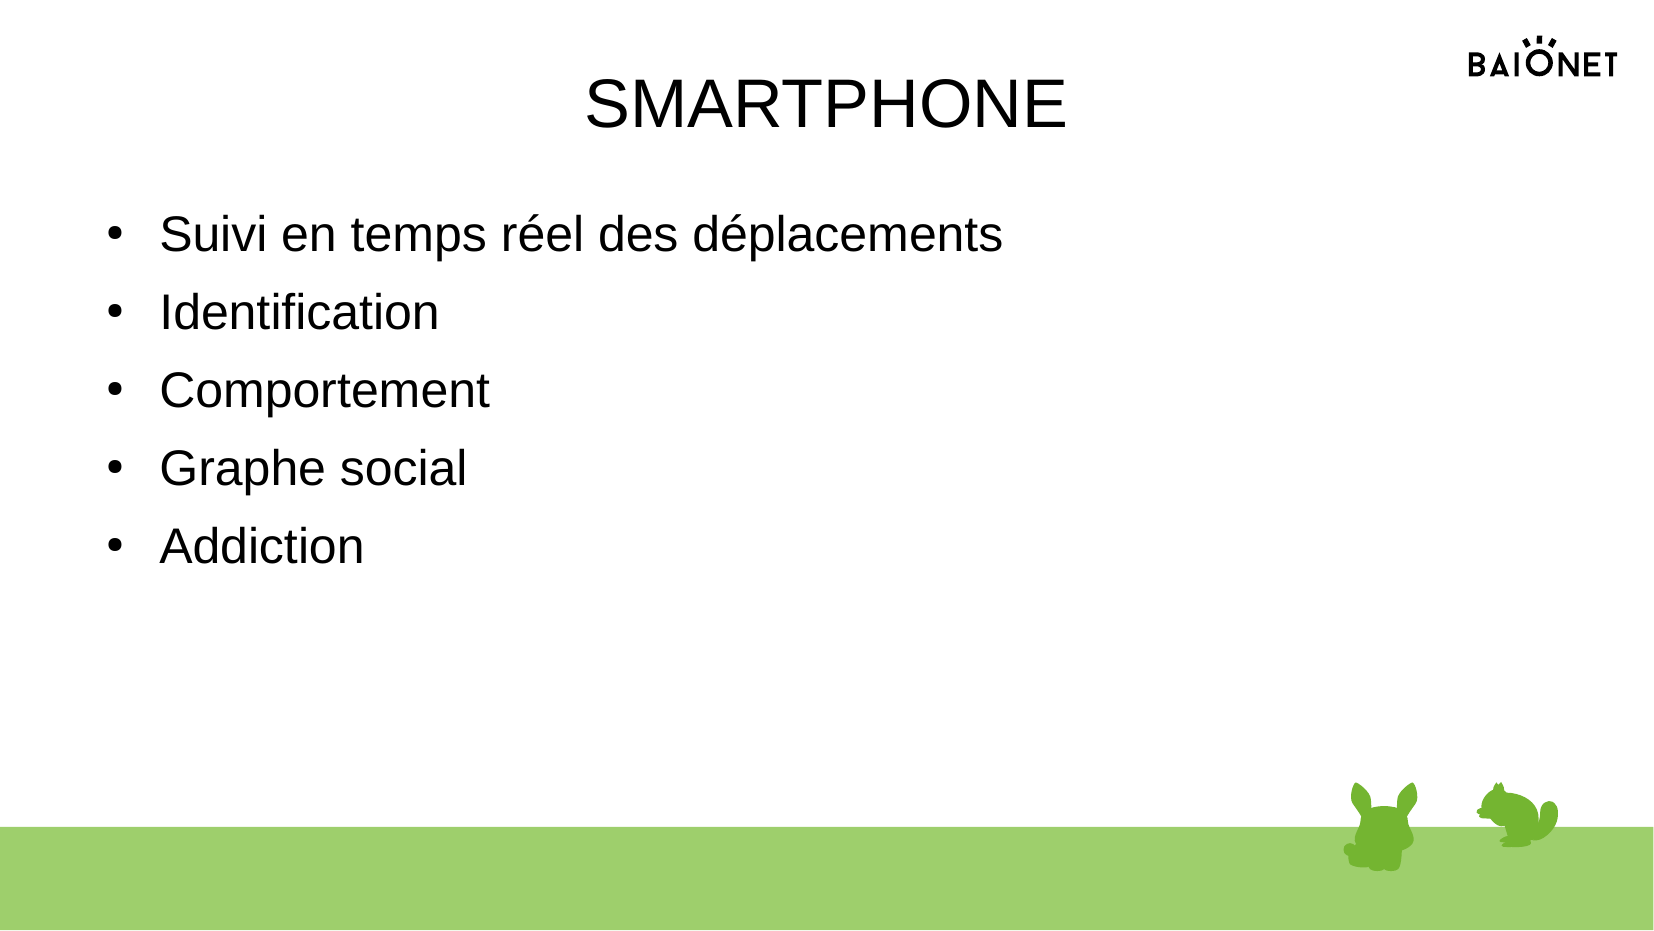

# SMARTPHONE
Suivi en temps réel des déplacements
Identification
Comportement
Graphe social
Addiction